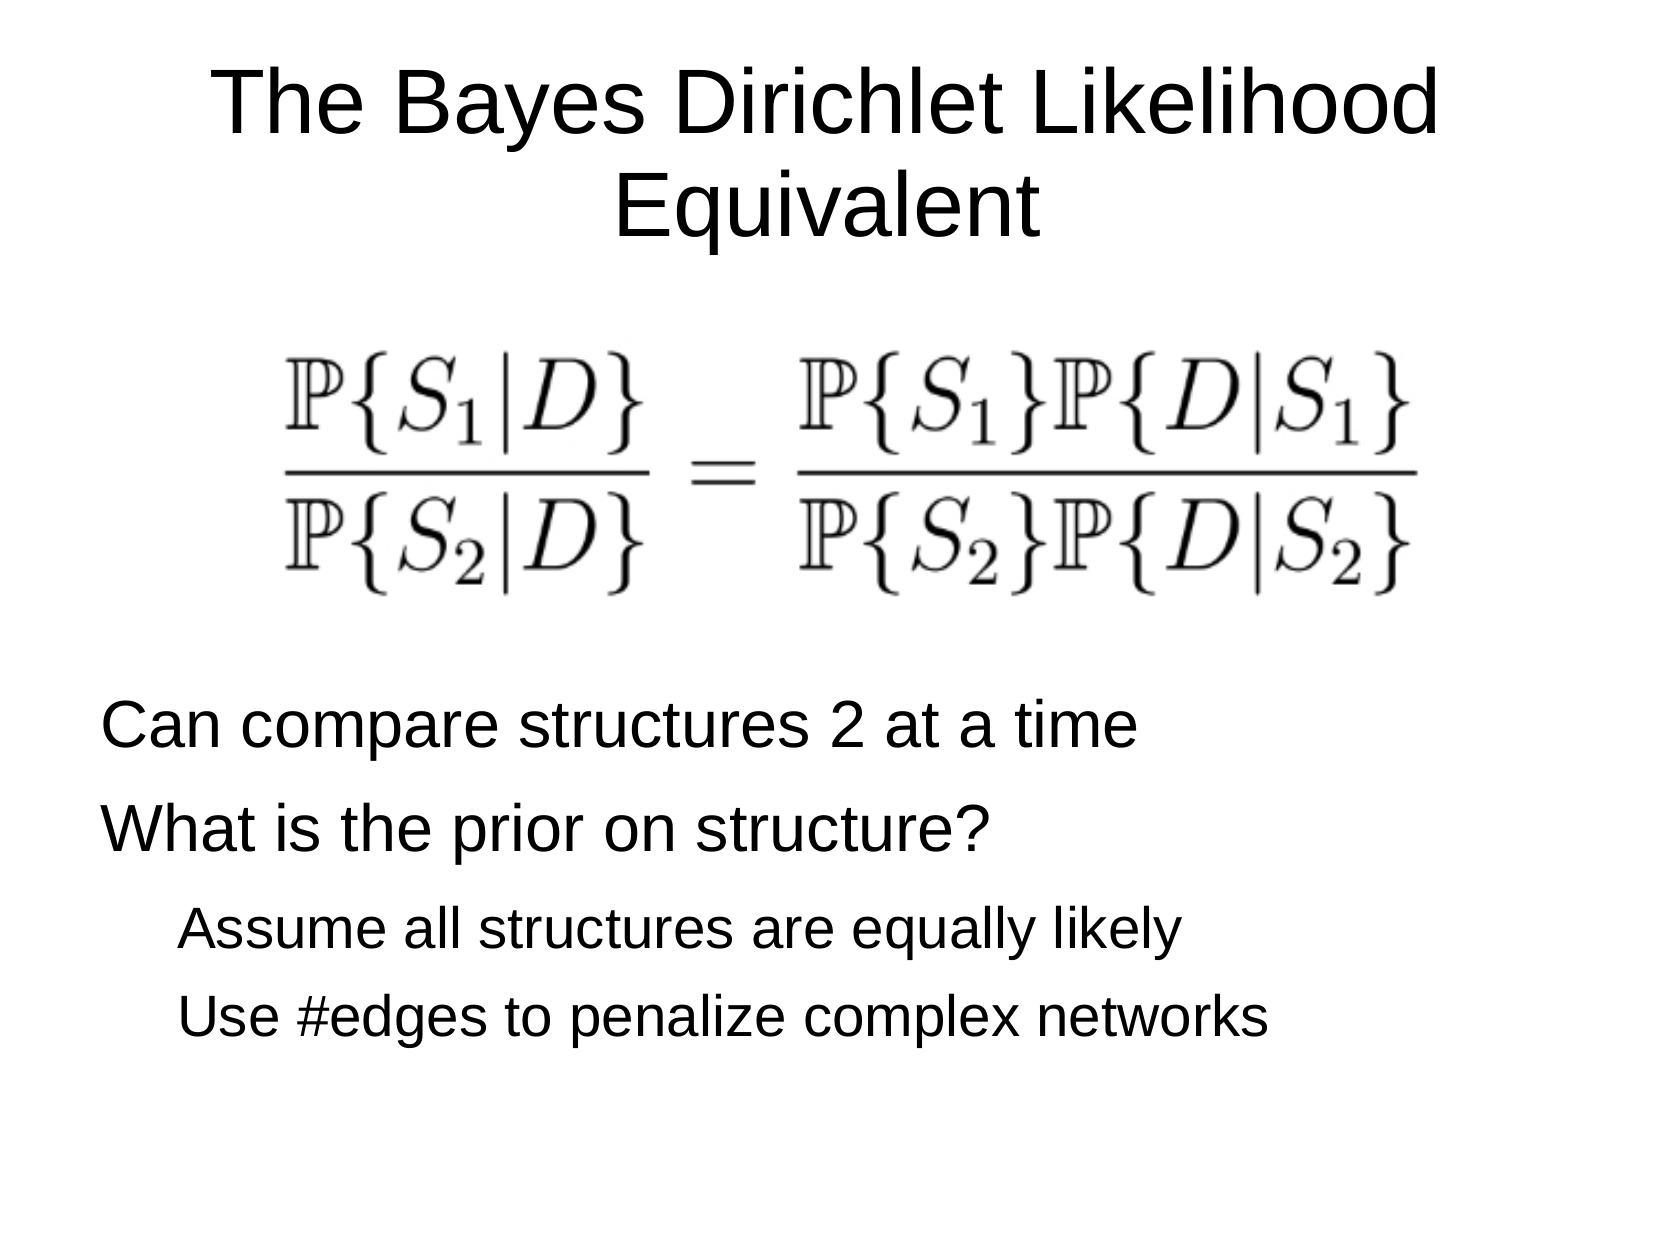

# The Bayes Dirichlet Likelihood Equivalent
Can compare structures 2 at a time
What is the prior on structure?
Assume all structures are equally likely
Use #edges to penalize complex networks